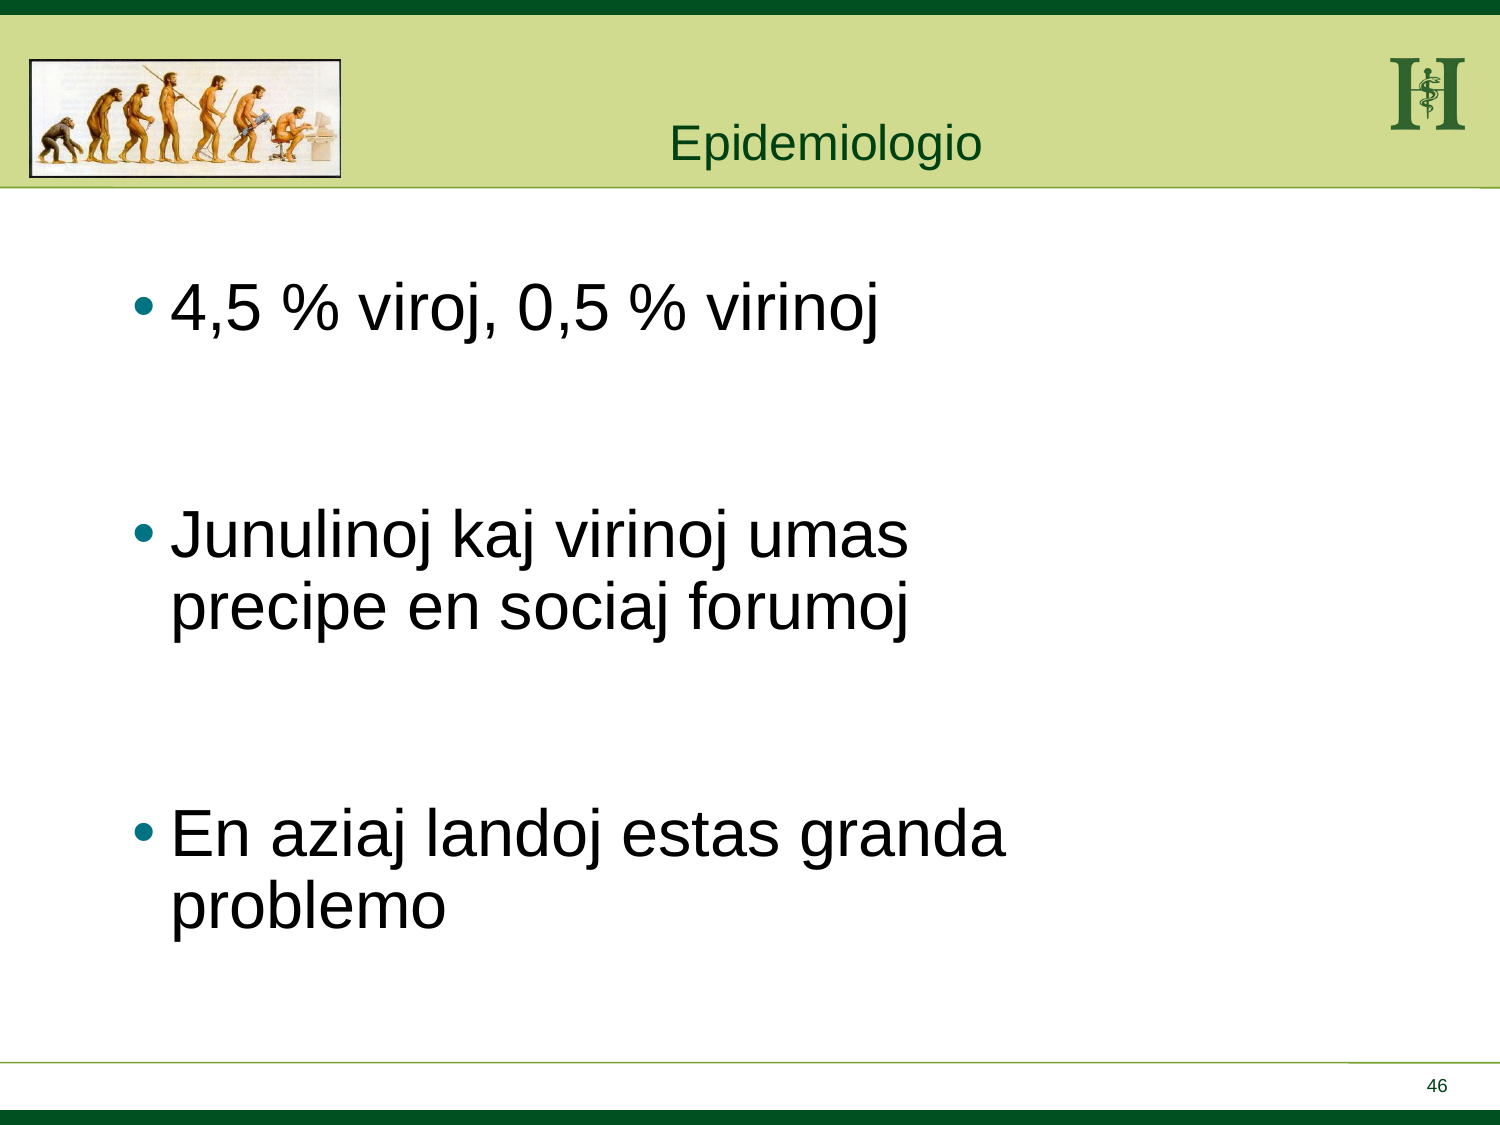

# Epidemiologio
4,5 % viroj, 0,5 % virinoj
Junulinoj kaj virinoj umas precipe en sociaj forumoj
En aziaj landoj estas granda problemo